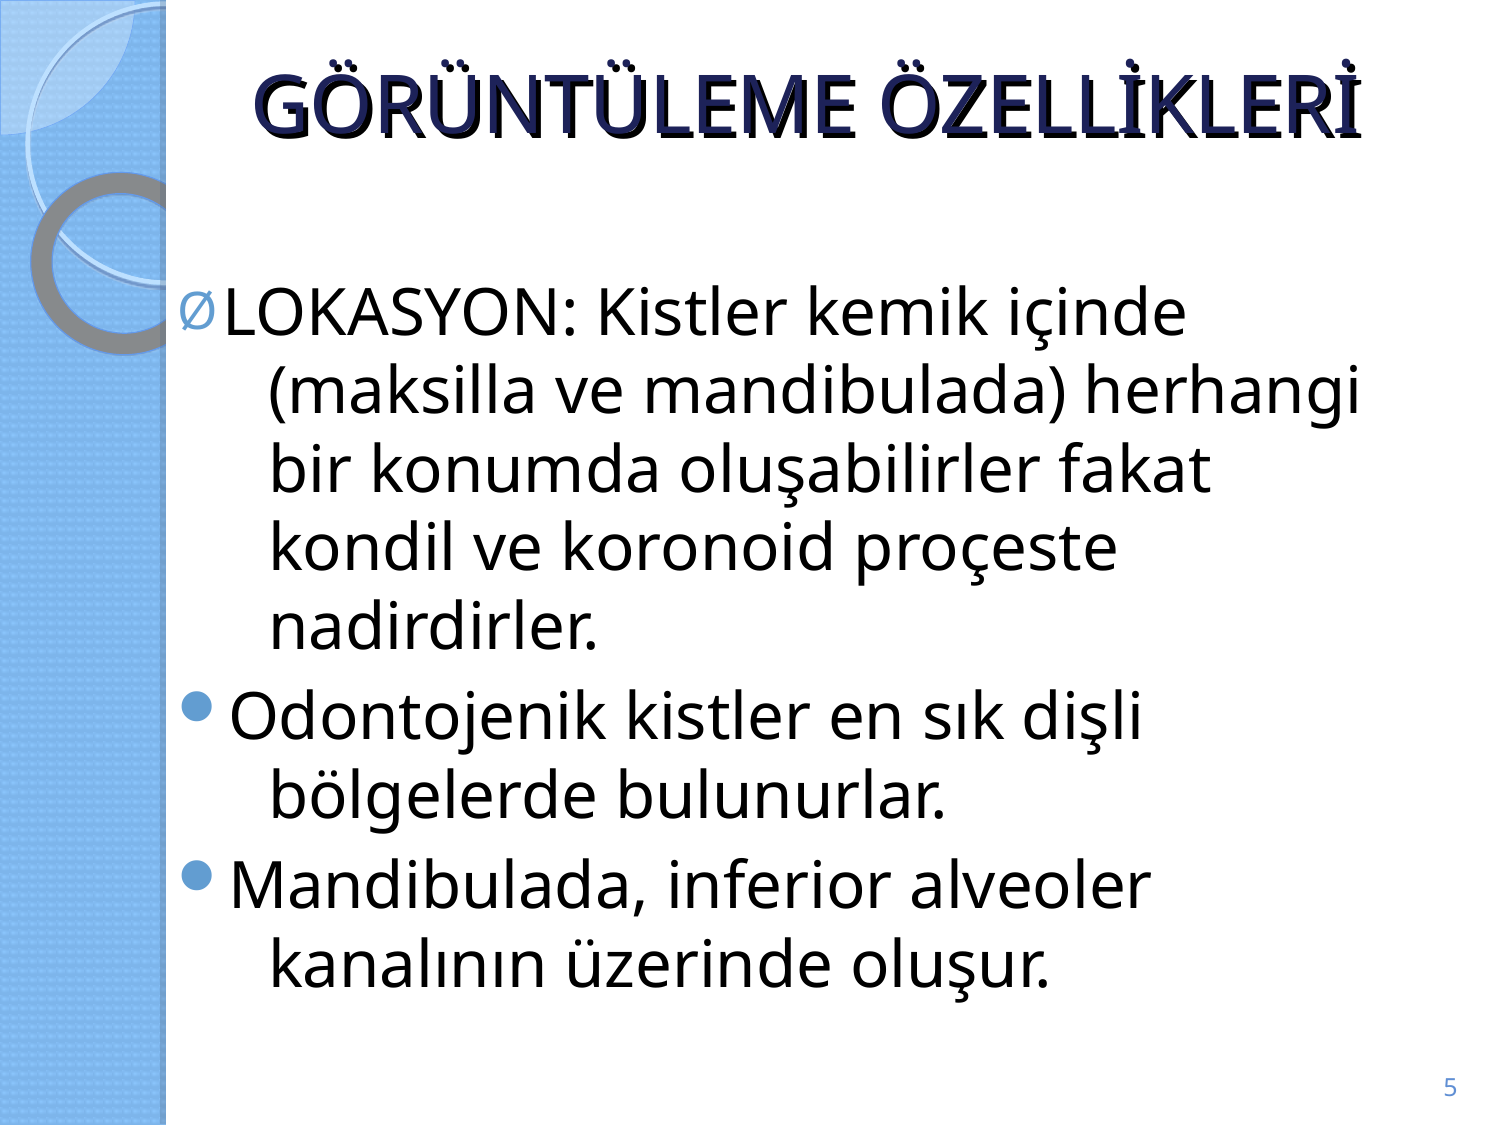

# GÖRÜNTÜLEME ÖZELLİKLERİ
LOKASYON: Kistler kemik içinde (maksilla ve mandibulada) herhangi bir konumda oluşabilirler fakat kondil ve koronoid proçeste nadirdirler.
Odontojenik kistler en sık dişli bölgelerde bulunurlar.
Mandibulada, inferior alveoler kanalının üzerinde oluşur.
5